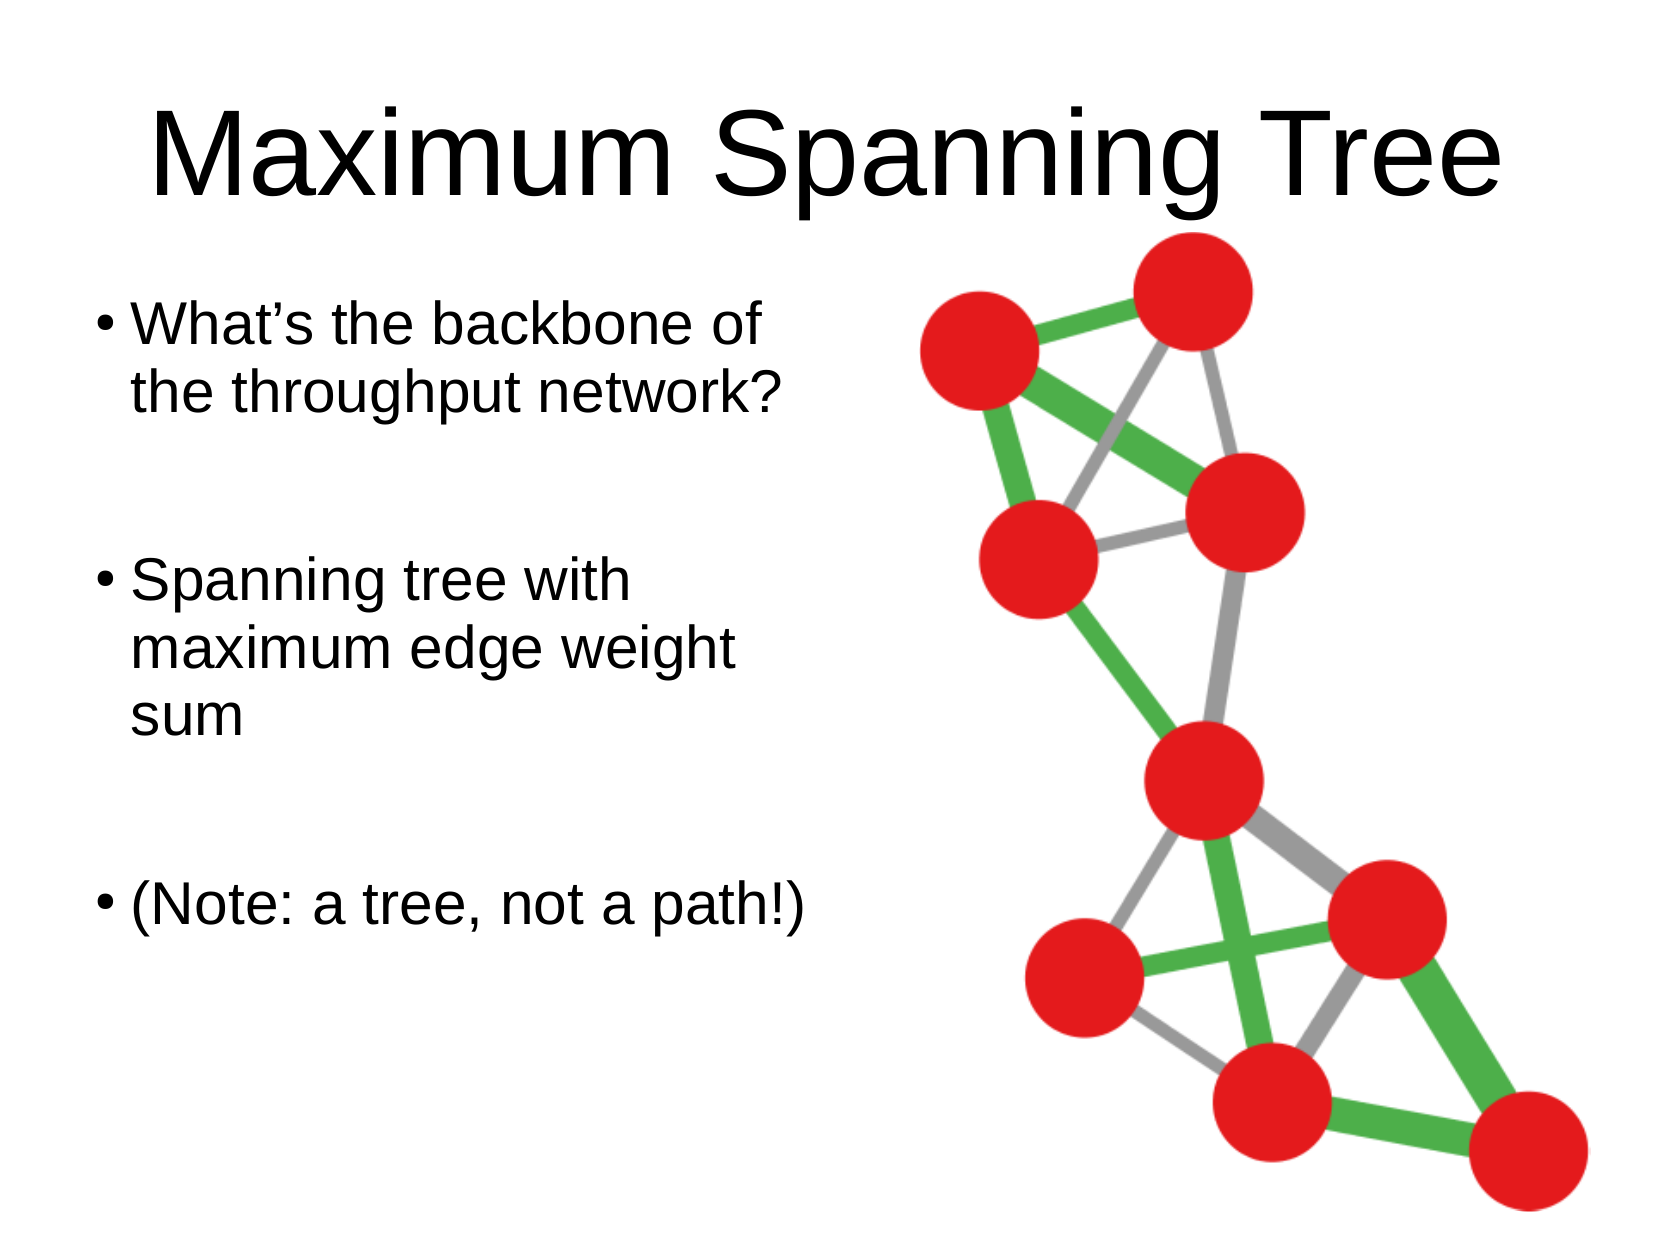

# Maximum Spanning Tree
What’s the backbone of the throughput network?
Spanning tree with maximum edge weight sum
(Note: a tree, not a path!)